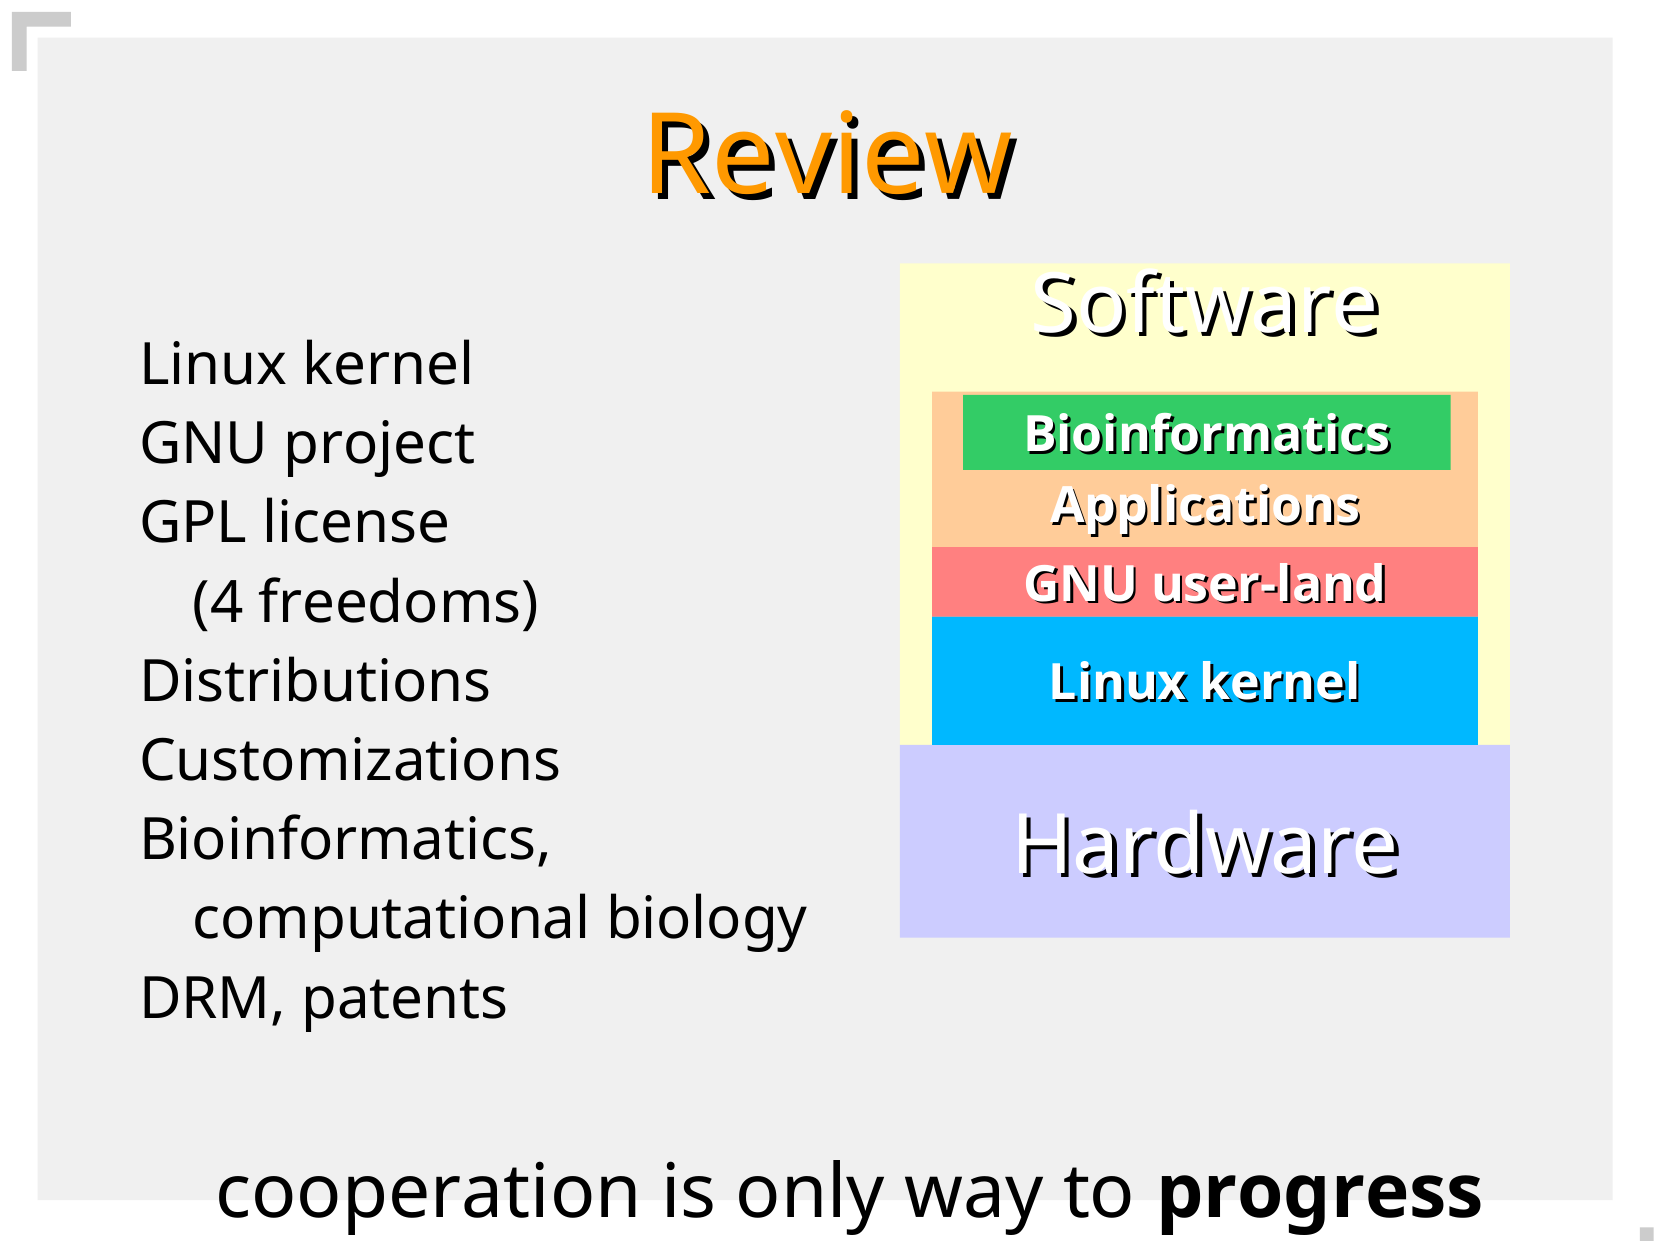

# Review
Software
Applications
Bioinformatics
GNU user-land
Linux kernel
Hardware
Linux kernel
GNU project
GPL license
(4 freedoms)
Distributions
Customizations
Bioinformatics,
computational biology
DRM, patents
cooperation is only way to progress and sharing is only way of cooperation